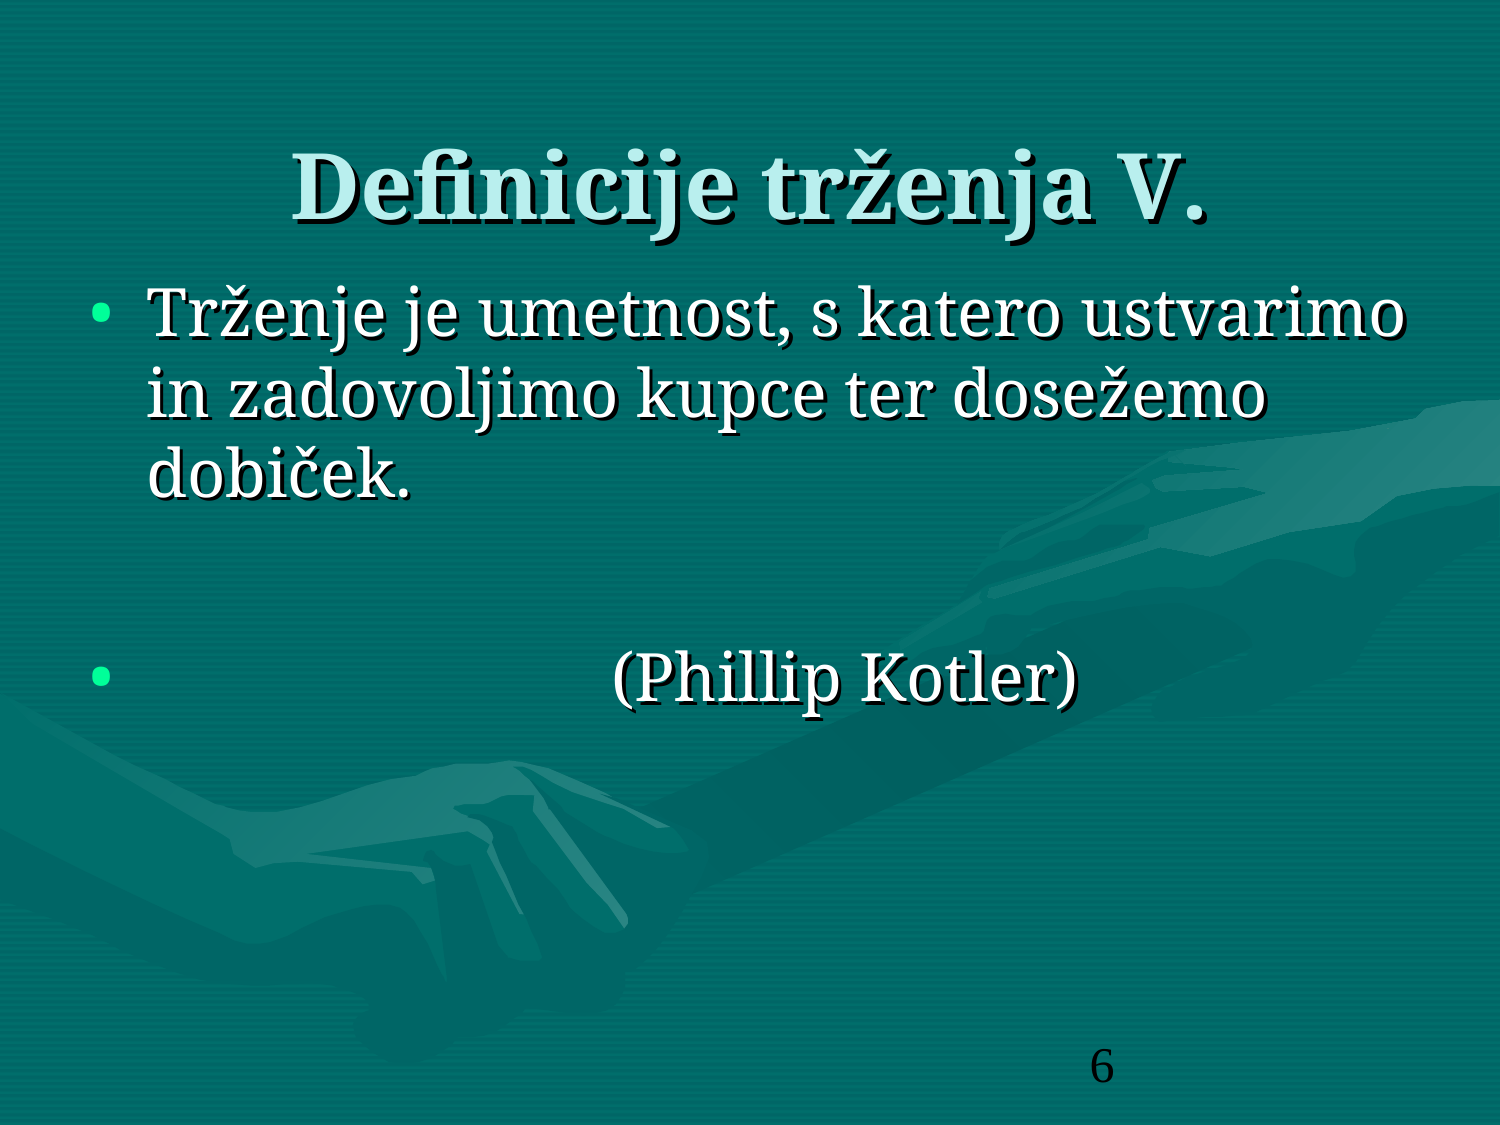

# Definicije trženja V.
Trženje je umetnost, s katero ustvarimo in zadovoljimo kupce ter dosežemo dobiček.
 (Phillip Kotler)
6